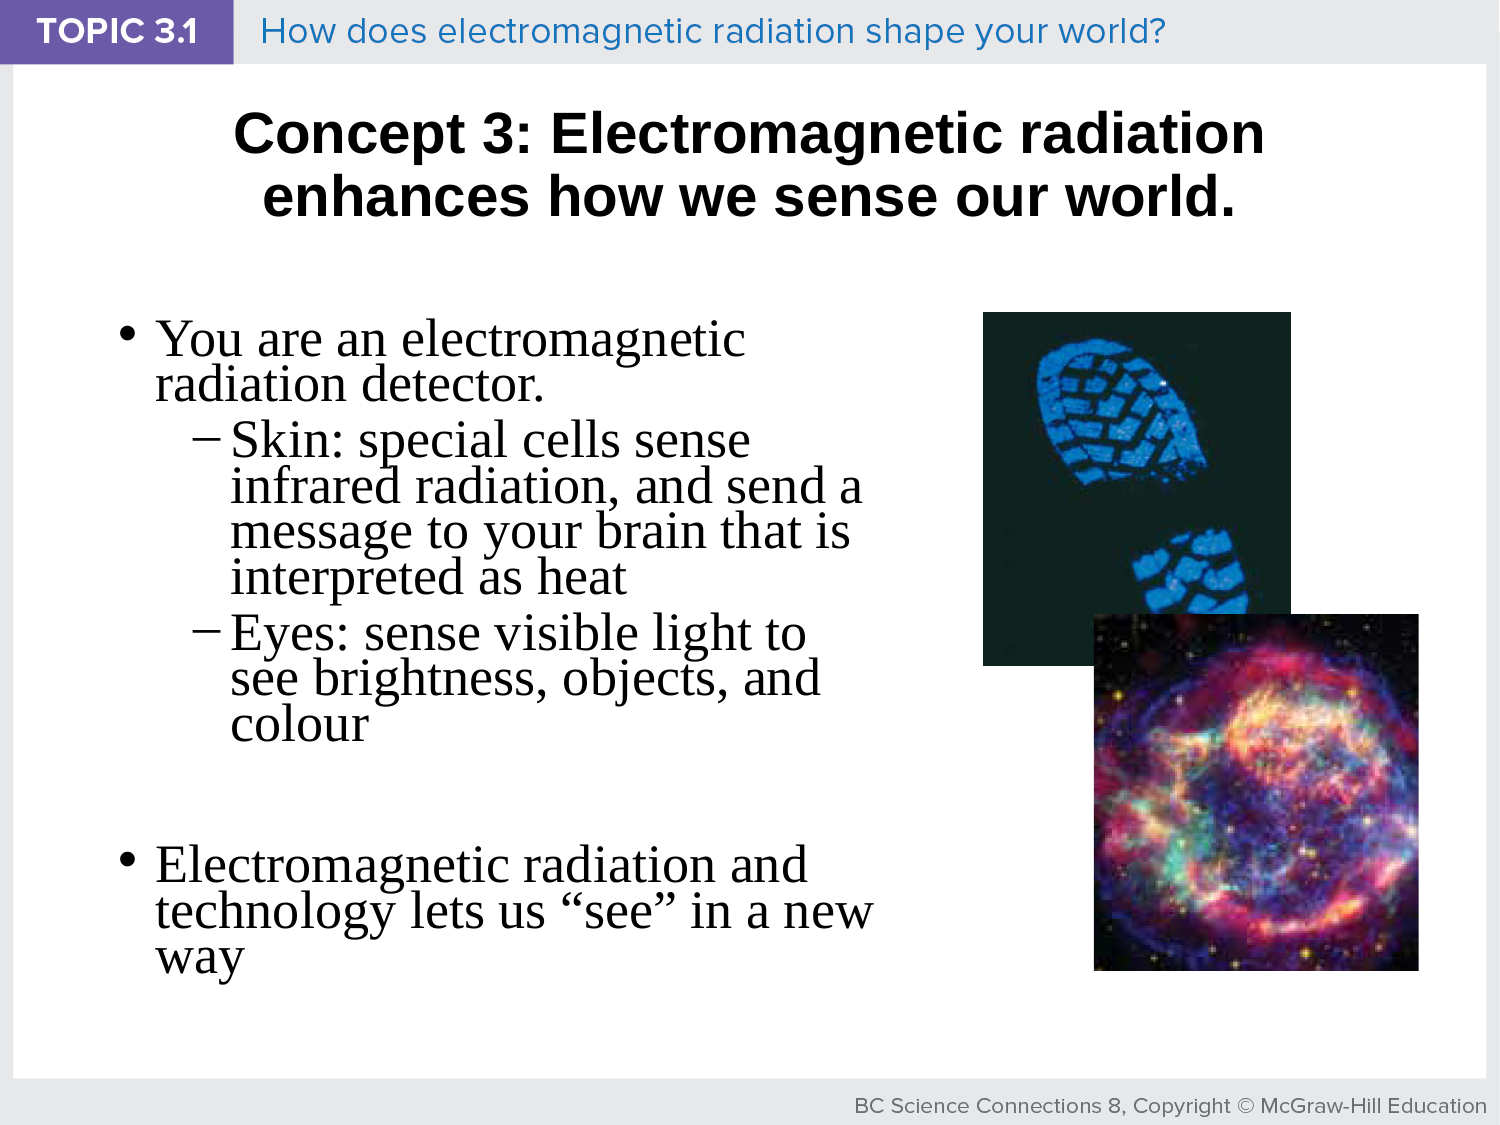

# Concept 3: Electromagnetic radiation enhances how we sense our world.
You are an electromagnetic radiation detector.
Skin: special cells sense infrared radiation, and send a message to your brain that is interpreted as heat
Eyes: sense visible light to see brightness, objects, and colour
Electromagnetic radiation and technology lets us “see” in a new way